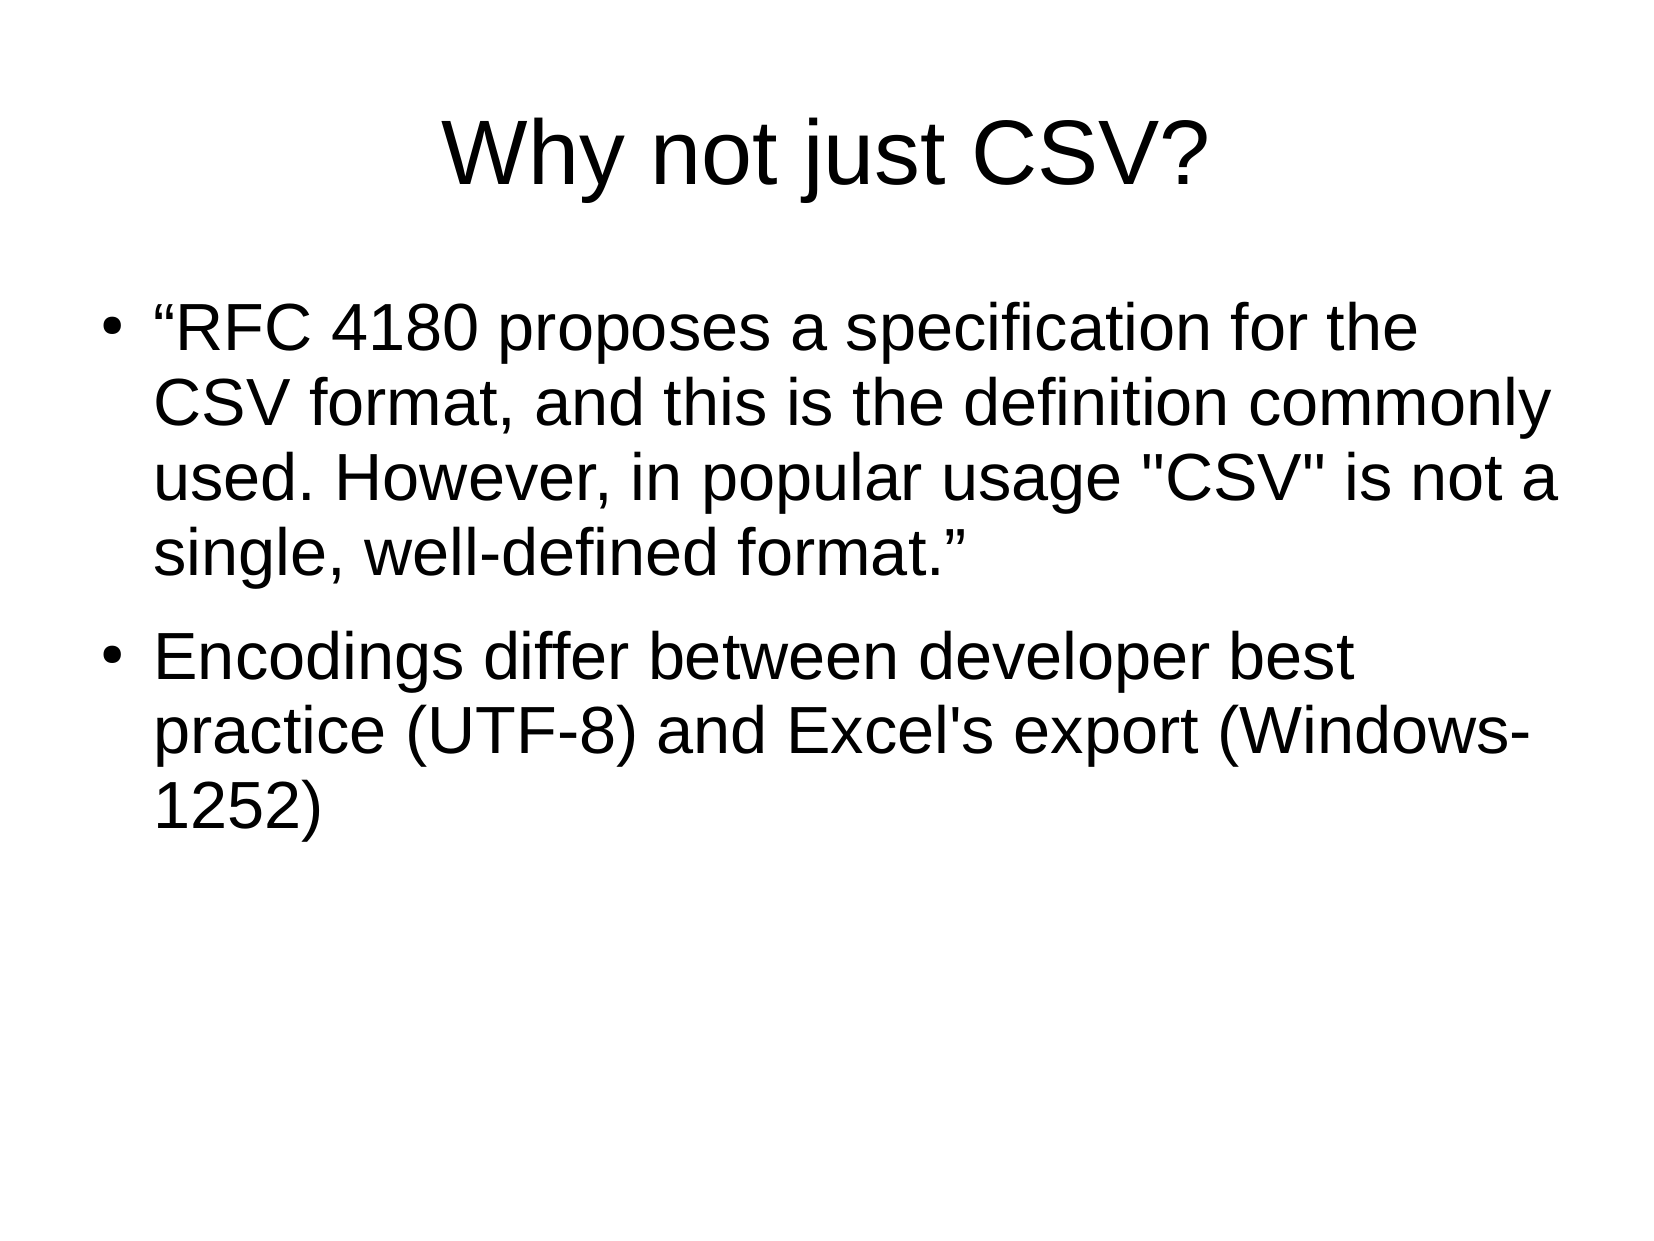

# Why not just CSV?
“RFC 4180 proposes a specification for the CSV format, and this is the definition commonly used. However, in popular usage "CSV" is not a single, well-defined format.”
Encodings differ between developer best practice (UTF-8) and Excel's export (Windows-1252)